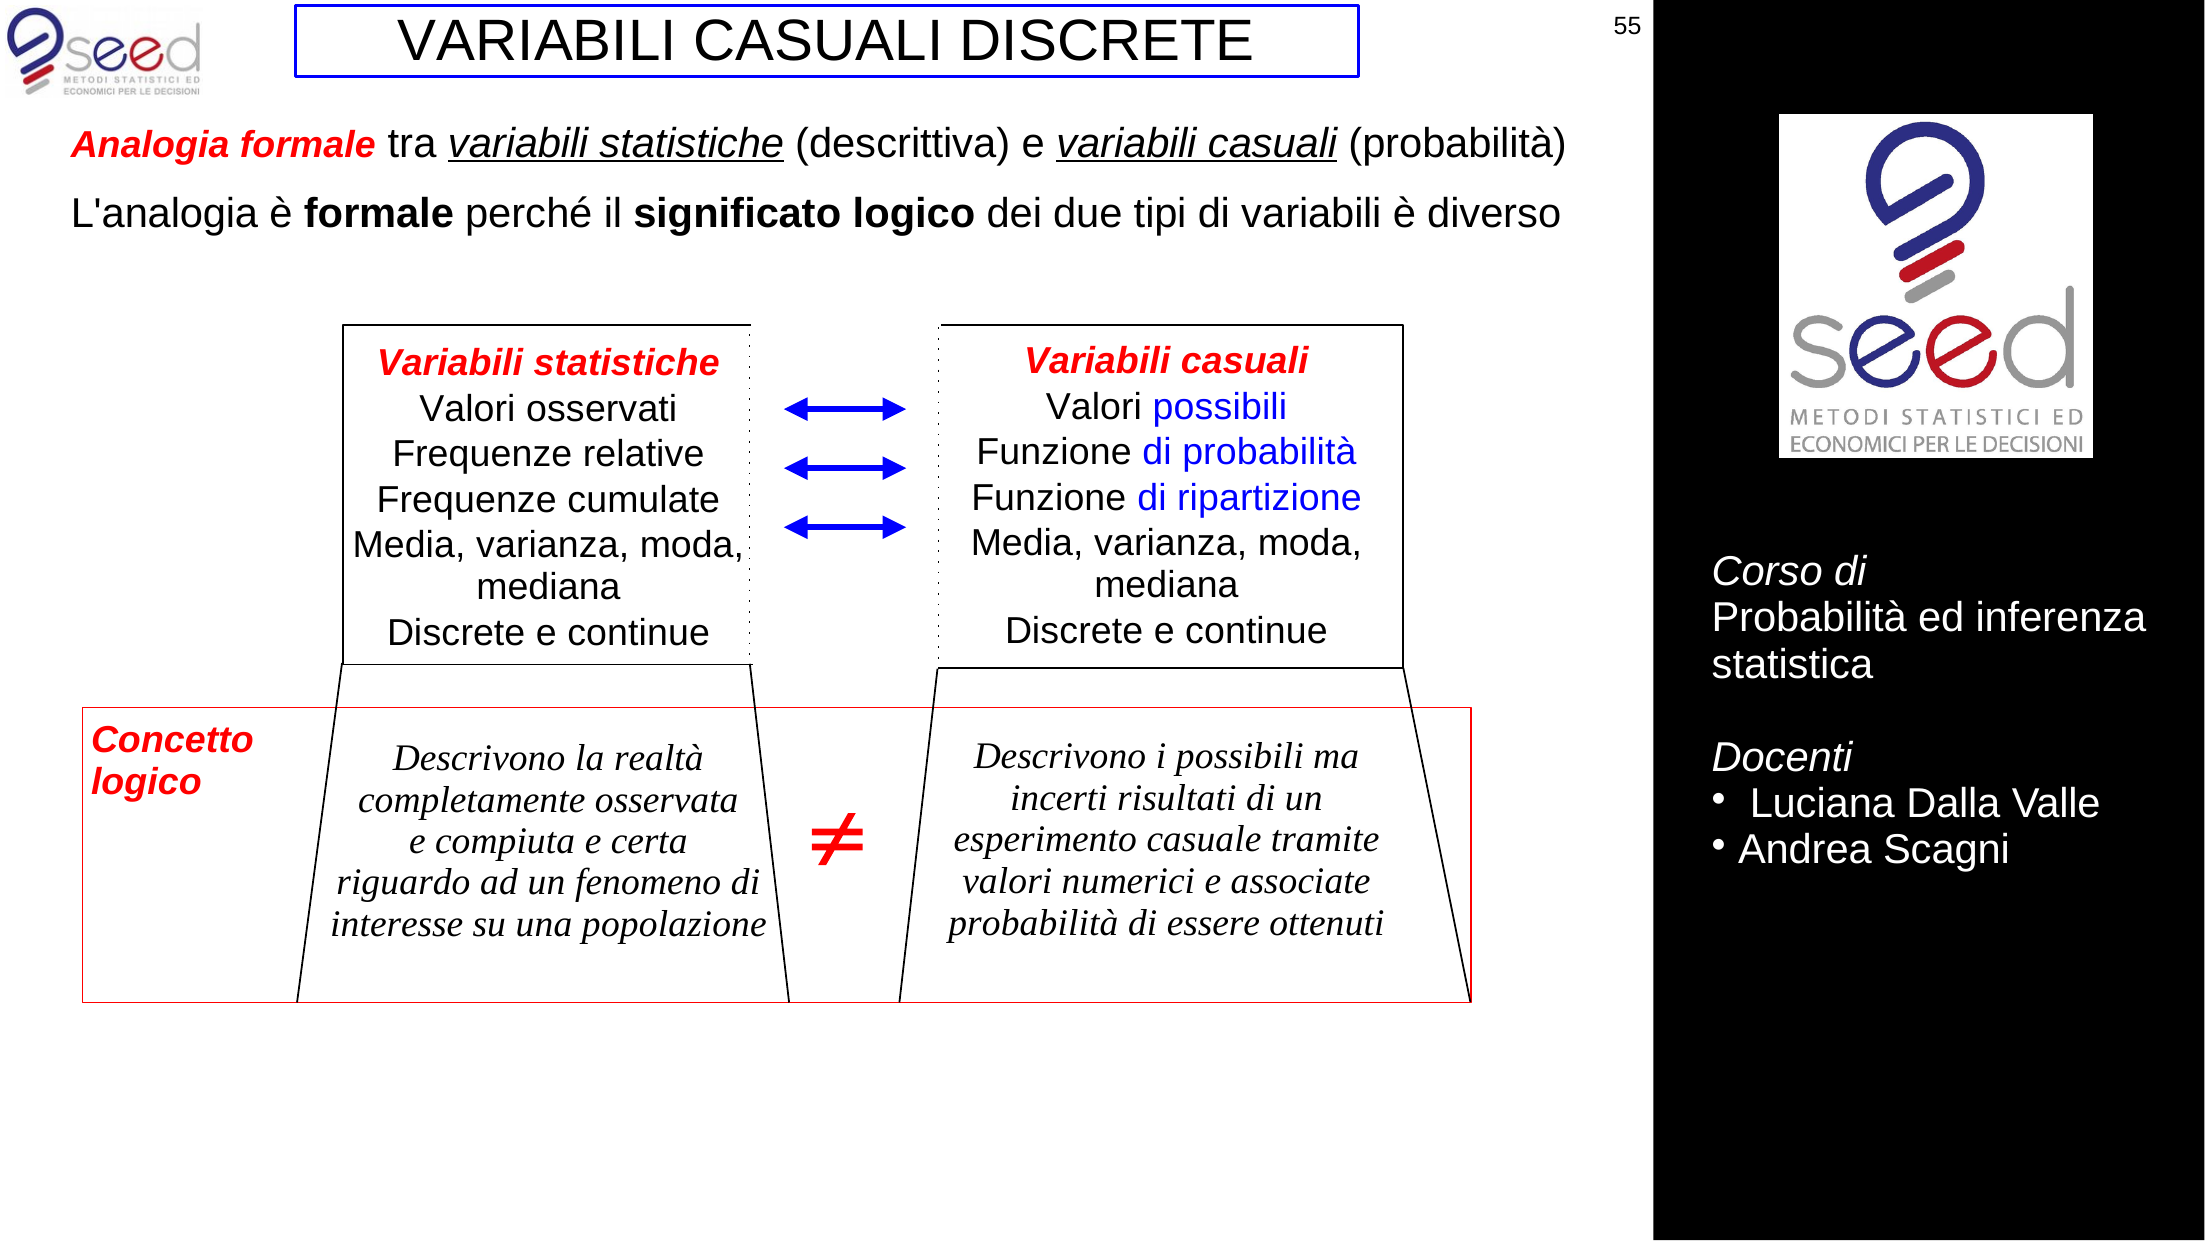

VARIABILI CASUALI DISCRETE
Analogia formale tra variabili statistiche (descrittiva) e variabili casuali (probabilità)
L'analogia è formale perché il significato logico dei due tipi di variabili è diverso
Variabili casuali
Valori possibili
Funzione di probabilità
Funzione di ripartizione
Media, varianza, moda, mediana
Discrete e continue
Descrivono i possibili ma
incerti risultati di un
esperimento casuale tramite
valori numerici e associate probabilità di essere ottenuti
Variabili statistiche
Valori osservati
Frequenze relative
Frequenze cumulate
Media, varianza, moda, mediana
Discrete e continue
Descrivono la realtà
completamente osservata
e compiuta e certa
riguardo ad un fenomeno di
interesse su una popolazione
Concetto
logico
≠